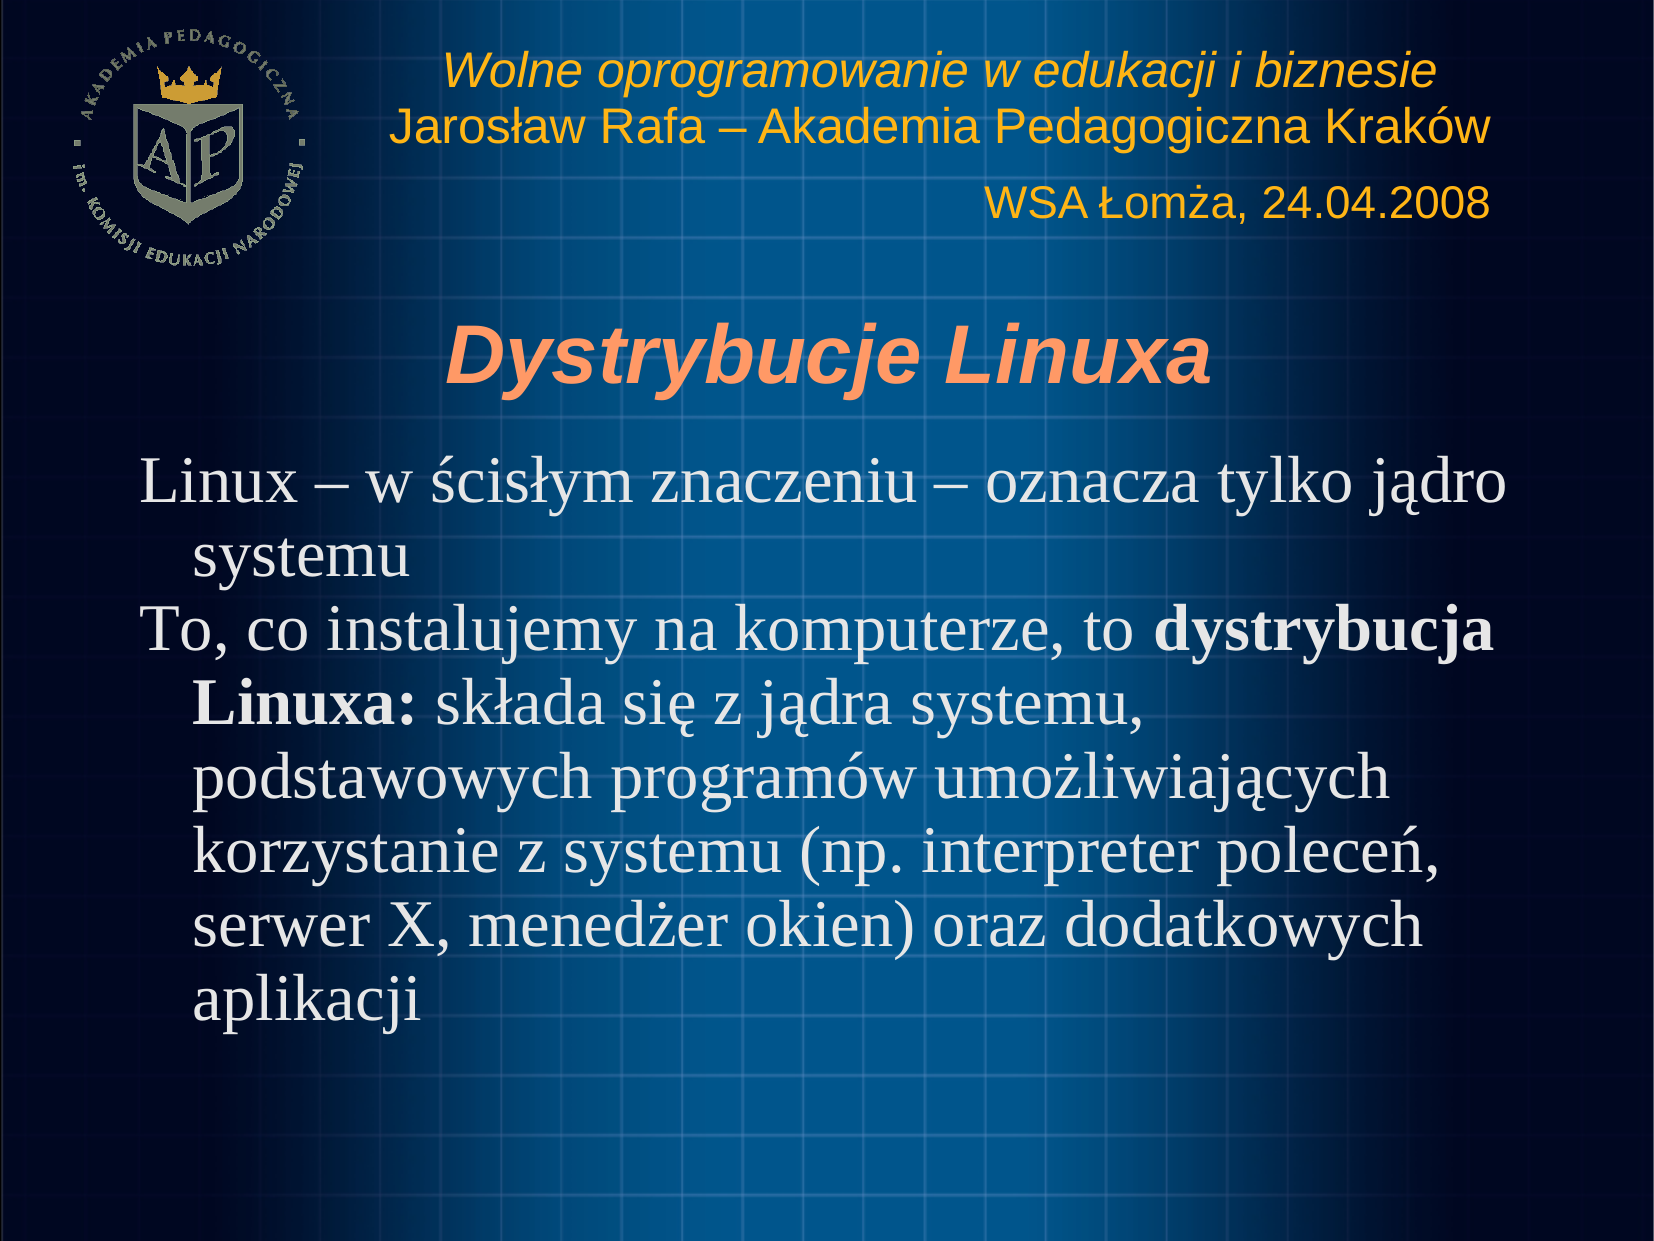

# Dystrybucje Linuxa
Linux – w ścisłym znaczeniu – oznacza tylko jądro systemu
To, co instalujemy na komputerze, to dystrybucja Linuxa: składa się z jądra systemu, podstawowych programów umożliwiających korzystanie z systemu (np. interpreter poleceń, serwer X, menedżer okien) oraz dodatkowych aplikacji